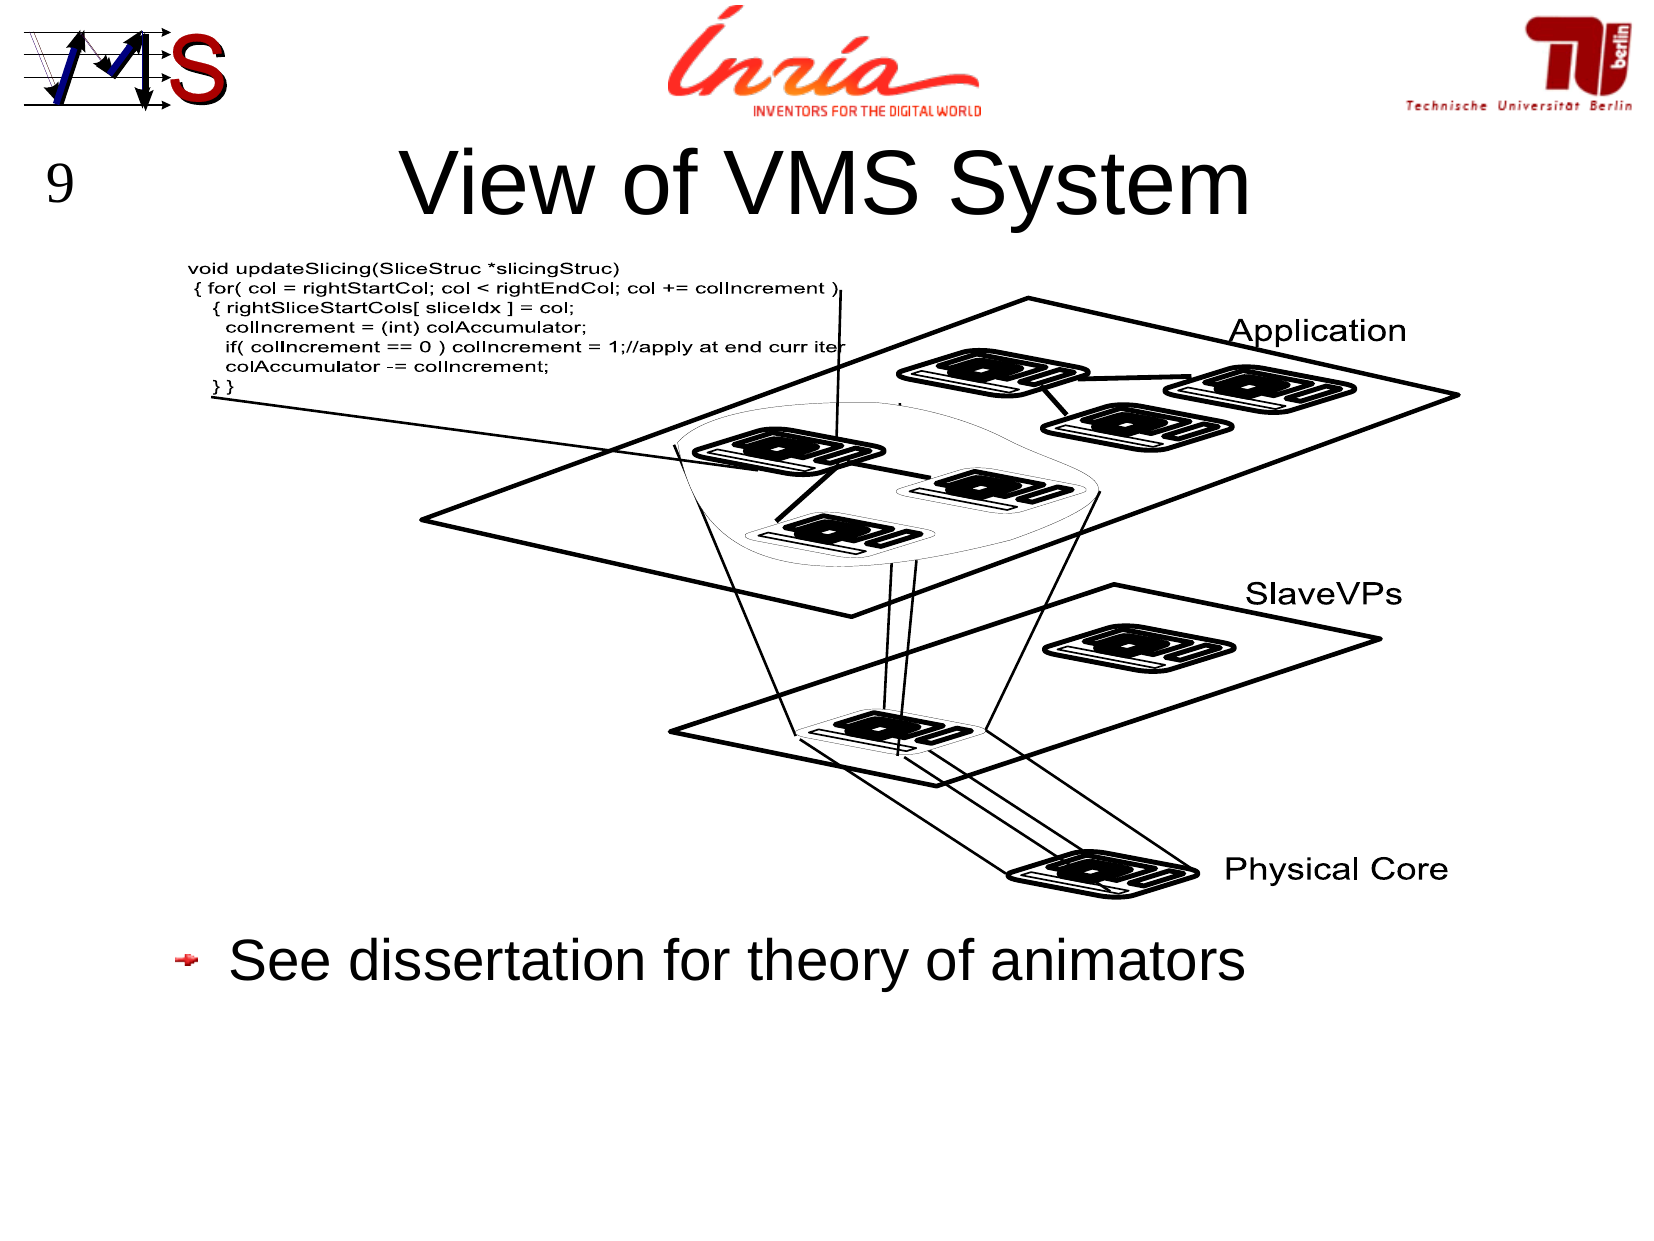

# View of VMS System
9
See dissertation for theory of animators